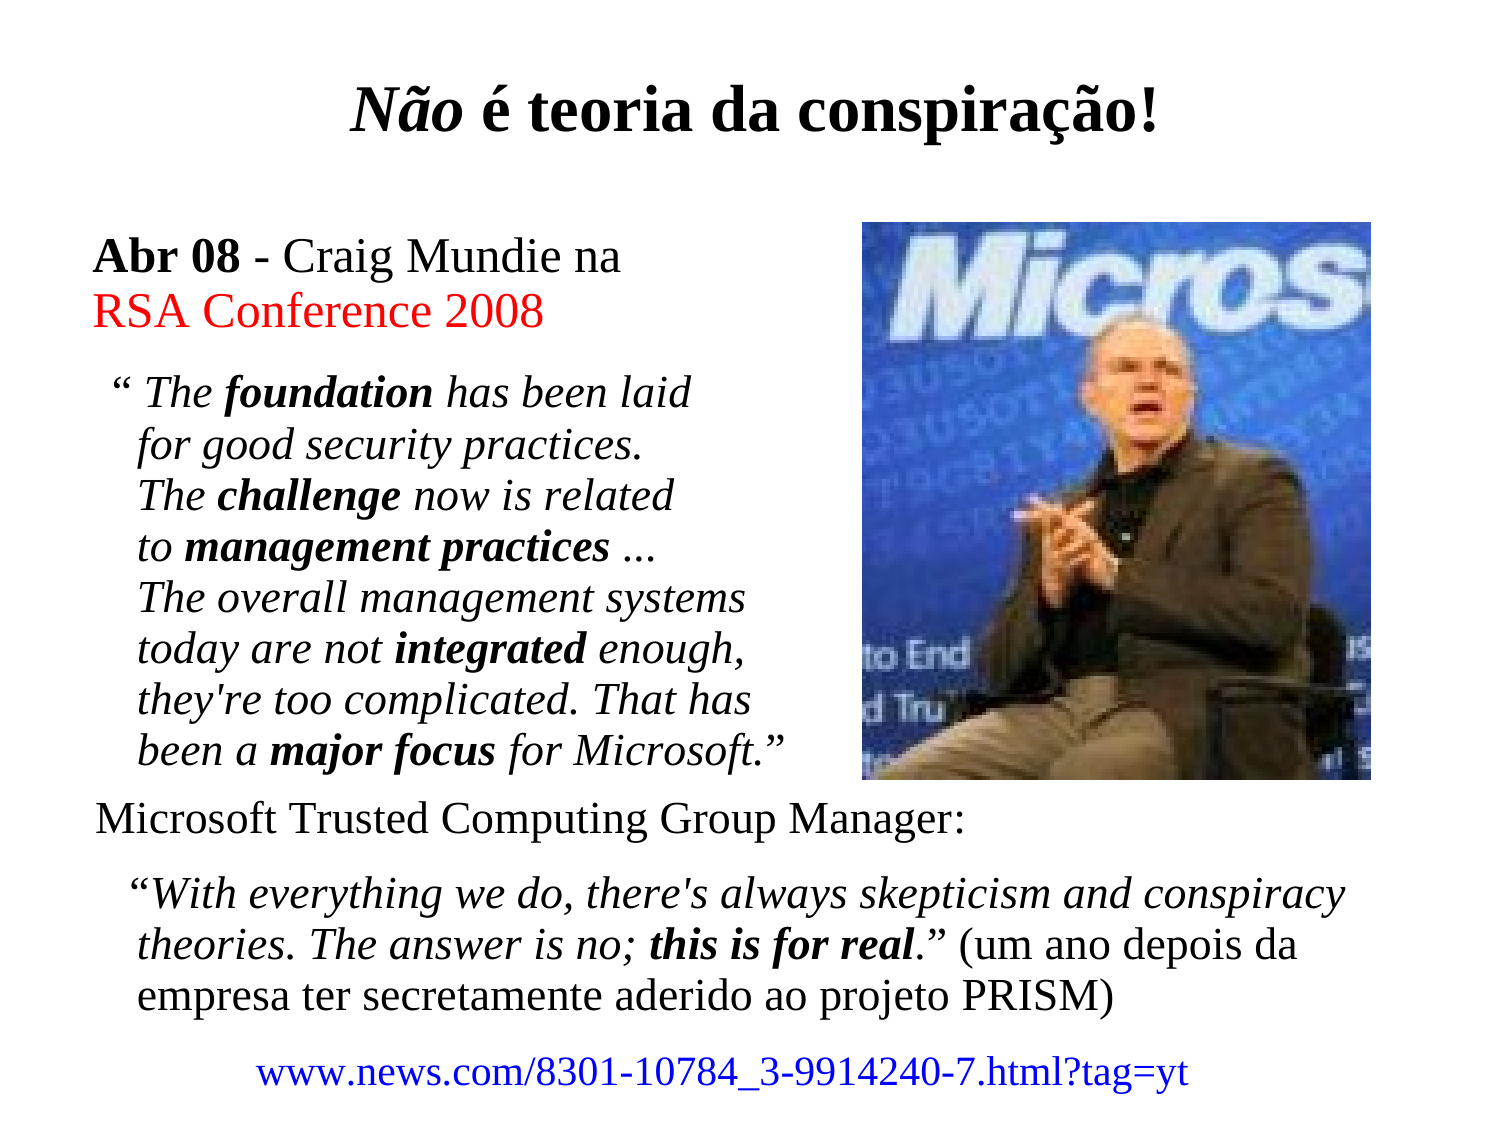

# Não é teoria da conspiração!
Abr 08 - Craig Mundie na
RSA Conference 2008
 “ The foundation has been laid
for good security practices.
The challenge now is related
to management practices ...
The overall management systems
today are not integrated enough,
they're too complicated. That has
been a major focus for Microsoft.”
Microsoft Trusted Computing Group Manager:
 “With everything we do, there's always skepticism and conspiracy theories. The answer is no; this is for real.” (um ano depois da empresa ter secretamente aderido ao projeto PRISM)
 www.news.com/8301-10784_3-9914240-7.html?tag=yt